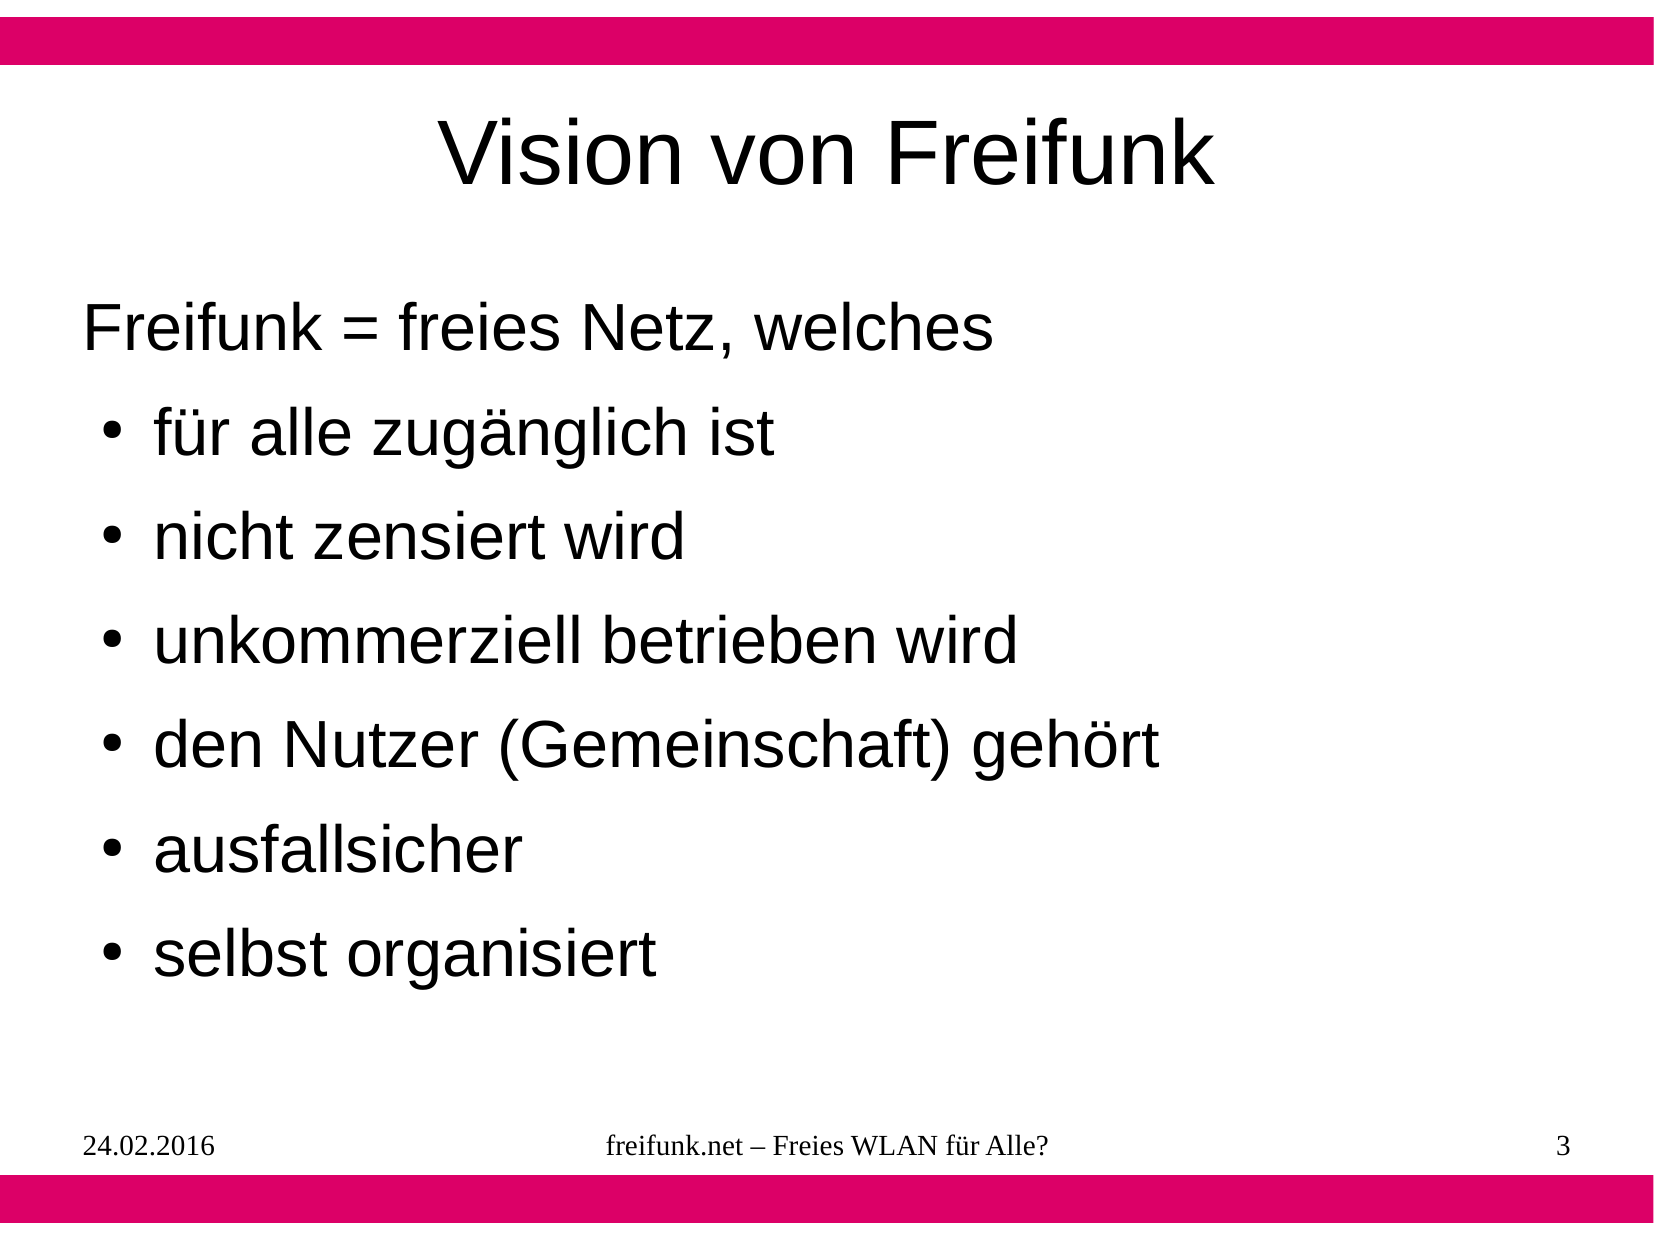

# Vision von Freifunk
Freifunk = freies Netz, welches
für alle zugänglich ist
nicht zensiert wird
unkommerziell betrieben wird
den Nutzer (Gemeinschaft) gehört
ausfallsicher
selbst organisiert
24.02.2016
freifunk.net – Freies WLAN für Alle?
3